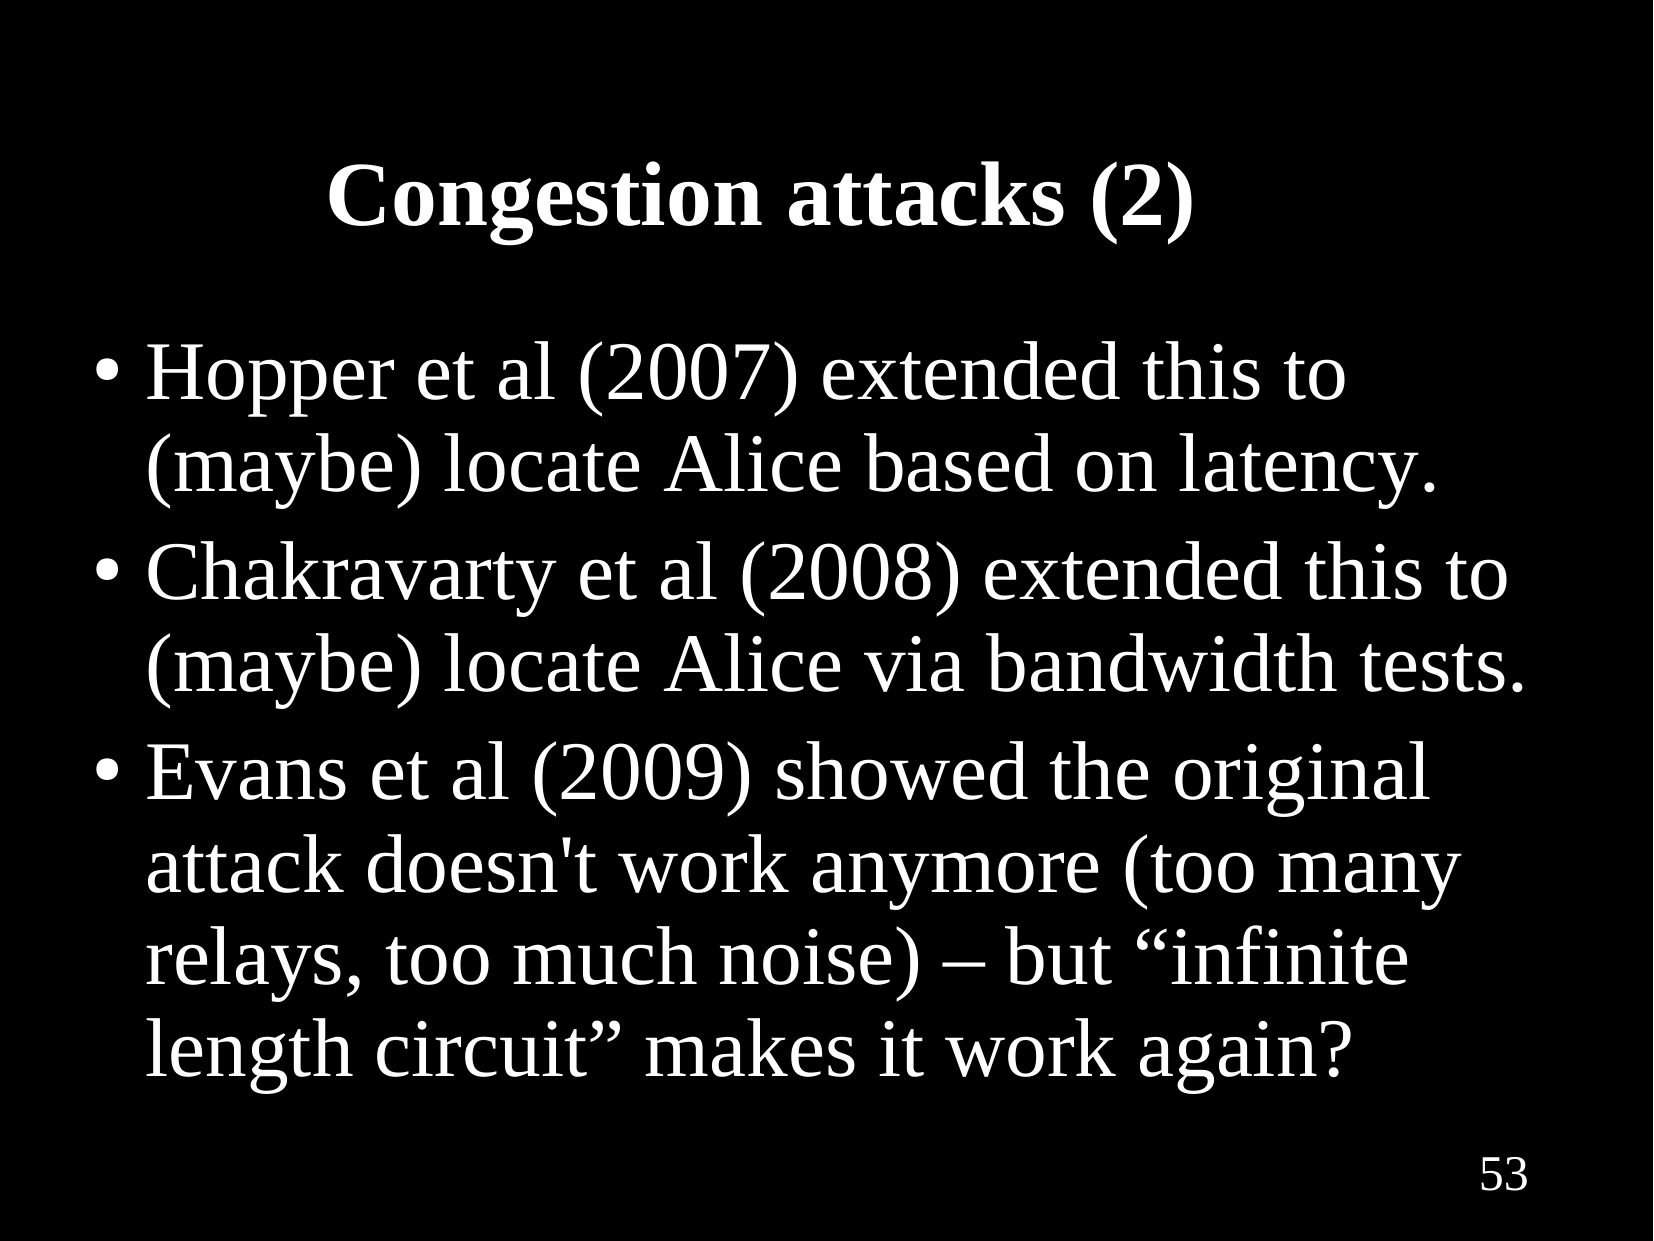

# Congestion attacks (2)
Hopper et al (2007) extended this to (maybe) locate Alice based on latency.
Chakravarty et al (2008) extended this to (maybe) locate Alice via bandwidth tests.
Evans et al (2009) showed the original attack doesn't work anymore (too many relays, too much noise) – but “infinite length circuit” makes it work again?